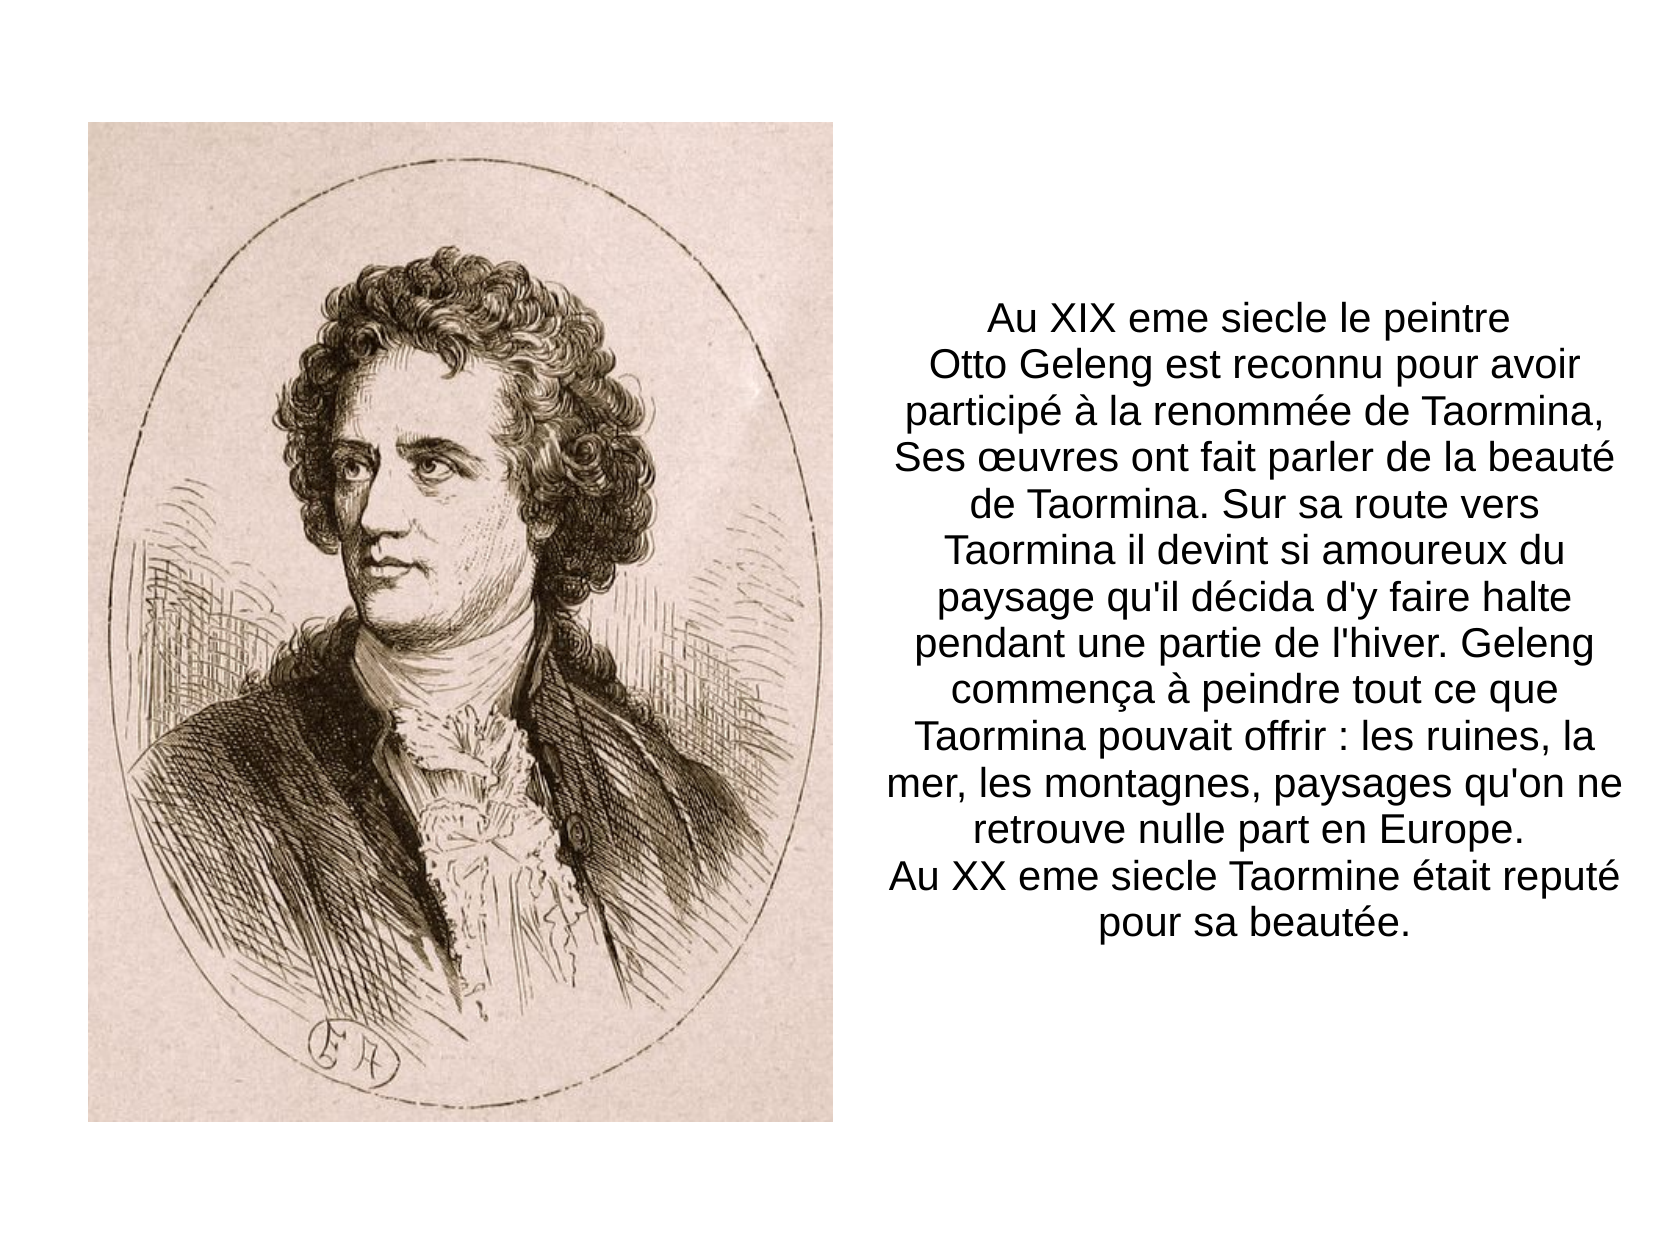

# Au XIX eme siecle le peintre Otto Geleng est reconnu pour avoir participé à la renommée de Taormina, Ses œuvres ont fait parler de la beauté de Taormina. Sur sa route vers Taormina il devint si amoureux du paysage qu'il décida d'y faire halte pendant une partie de l'hiver. Geleng commença à peindre tout ce que Taormina pouvait offrir : les ruines, la mer, les montagnes, paysages qu'on ne retrouve nulle part en Europe.
Au XX eme siecle Taormine était reputé pour sa beautée.